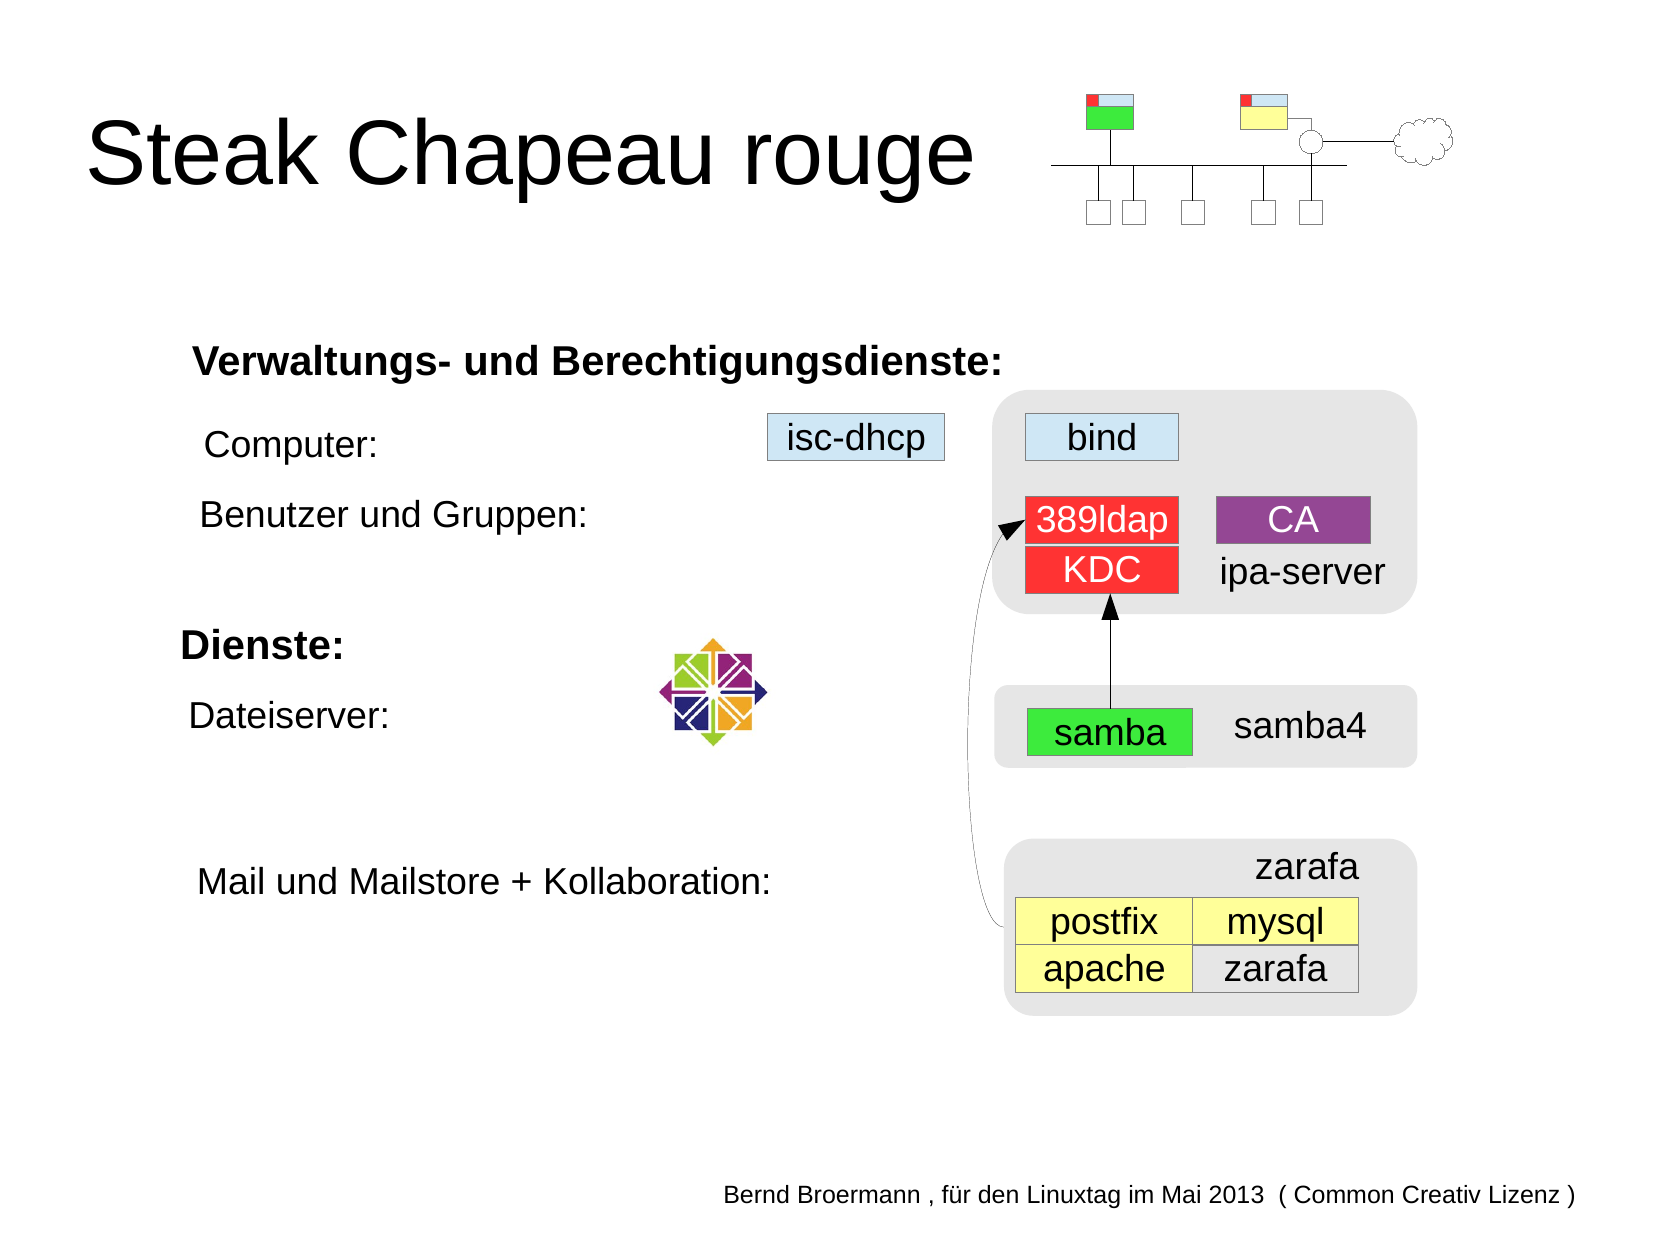

# Steak Chapeau rouge
Verwaltungs- und Berechtigungsdienste:
isc-dhcp
DNS
bind
Computer:
Benutzer und Gruppen:
389ldap
CA
ipa-server
KDC
Dienste:
Dateiserver:
samba4
samba
zarafa
Mail und Mailstore + Kollaboration:
postfix
mysql
apache
zarafa
Bernd Broermann , für den Linuxtag im Mai 2013 ( Common Creativ Lizenz )